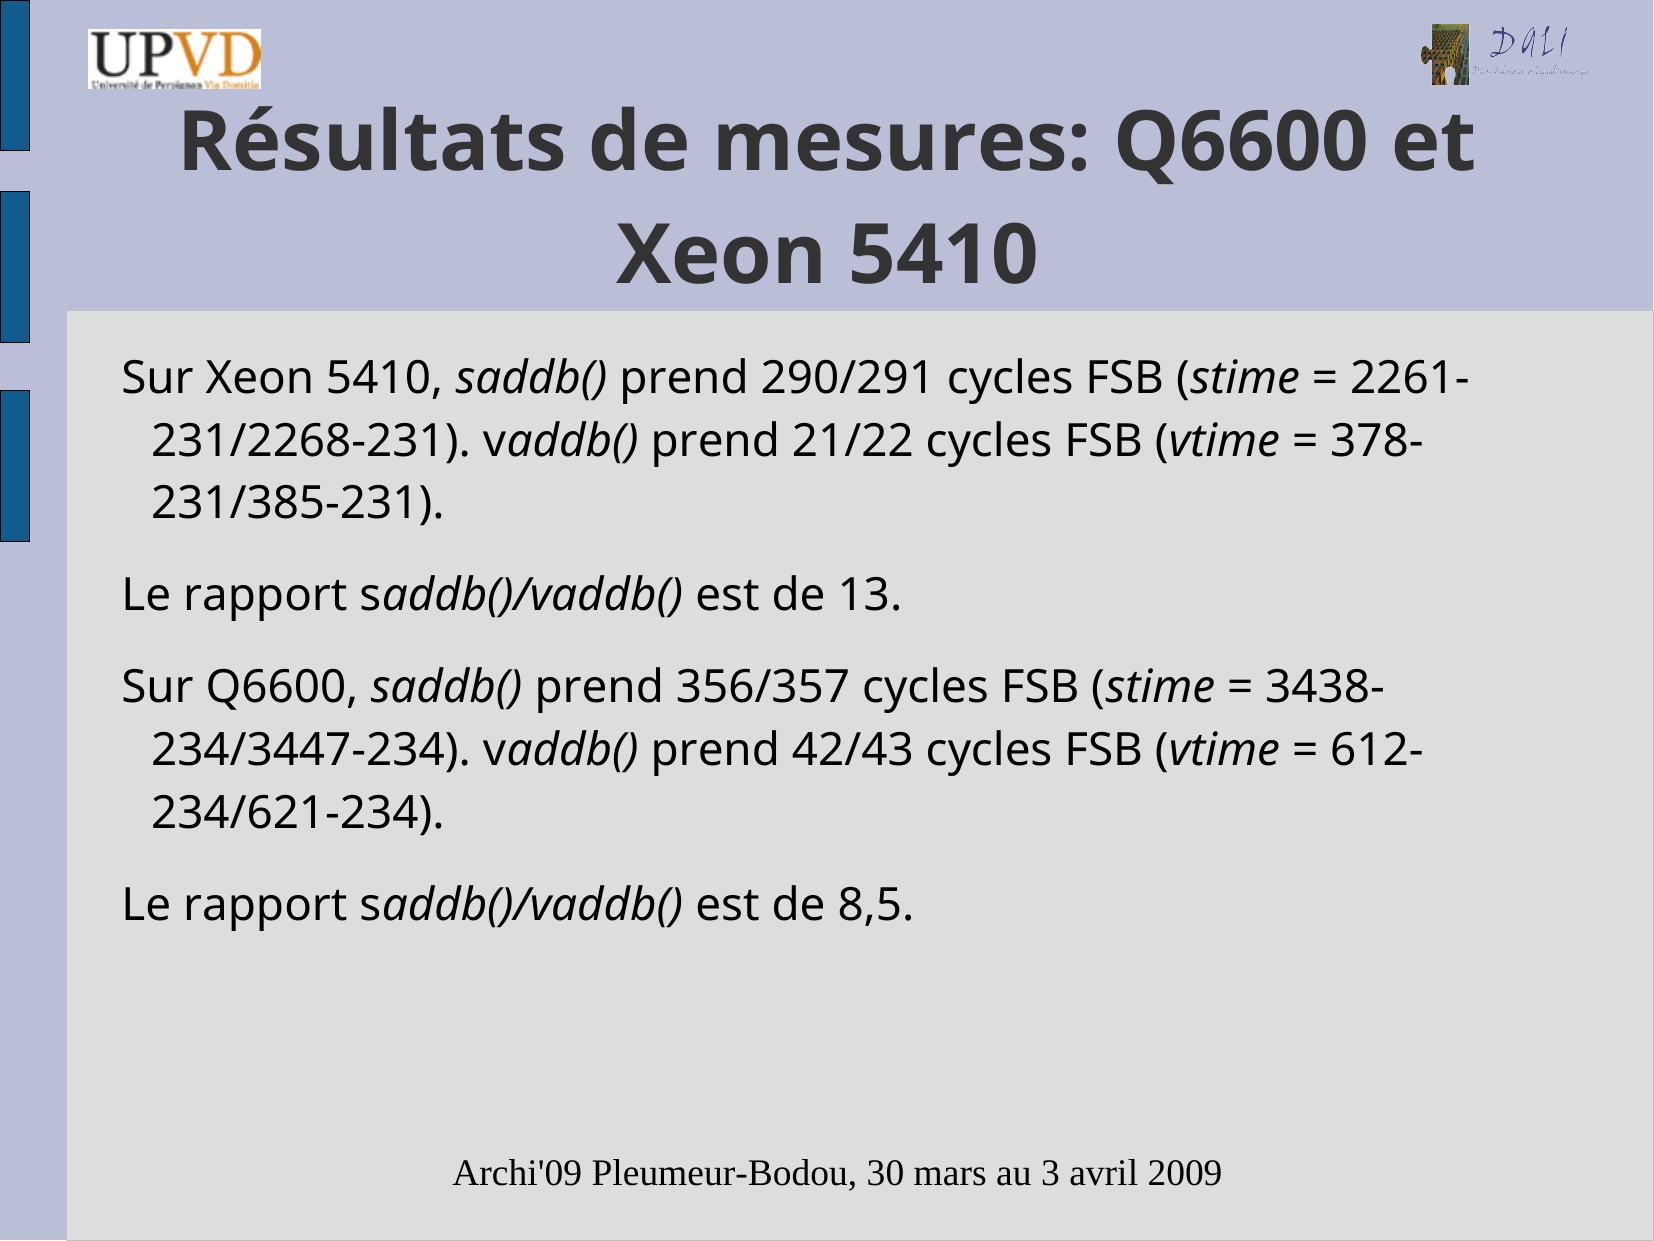

# Résultats de mesures: Q6600 et Xeon 5410
Sur Xeon 5410, saddb() prend 290/291 cycles FSB (stime = 2261-231/2268-231). vaddb() prend 21/22 cycles FSB (vtime = 378-231/385-231).
Le rapport saddb()/vaddb() est de 13.
Sur Q6600, saddb() prend 356/357 cycles FSB (stime = 3438-234/3447-234). vaddb() prend 42/43 cycles FSB (vtime = 612-234/621-234).
Le rapport saddb()/vaddb() est de 8,5.
Archi'09 Pleumeur-Bodou, 30 mars au 3 avril 2009